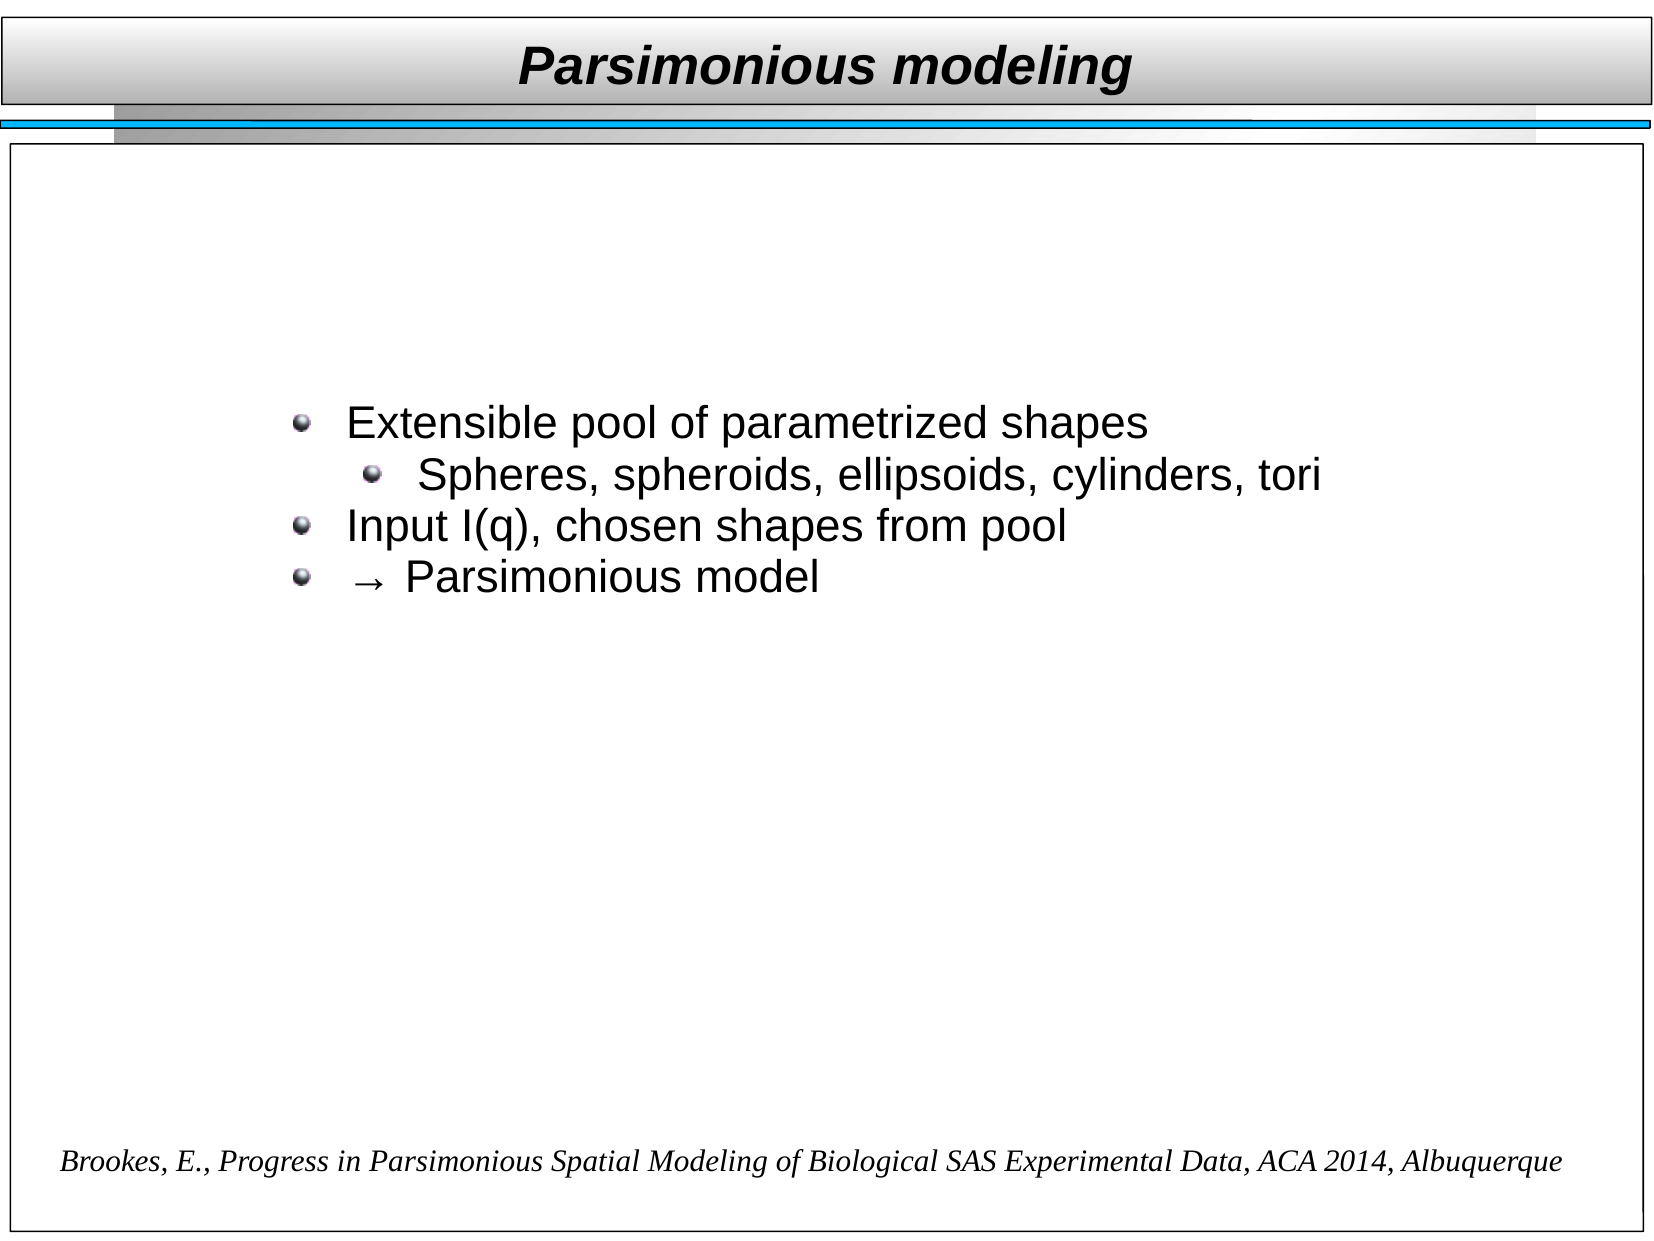

Parsimonious modeling
Extensible pool of parametrized shapes
Spheres, spheroids, ellipsoids, cylinders, tori
Input I(q), chosen shapes from pool
→ Parsimonious model
# Brookes, E., Progress in Parsimonious Spatial Modeling of Biological SAS Experimental Data, ACA 2014, Albuquerque